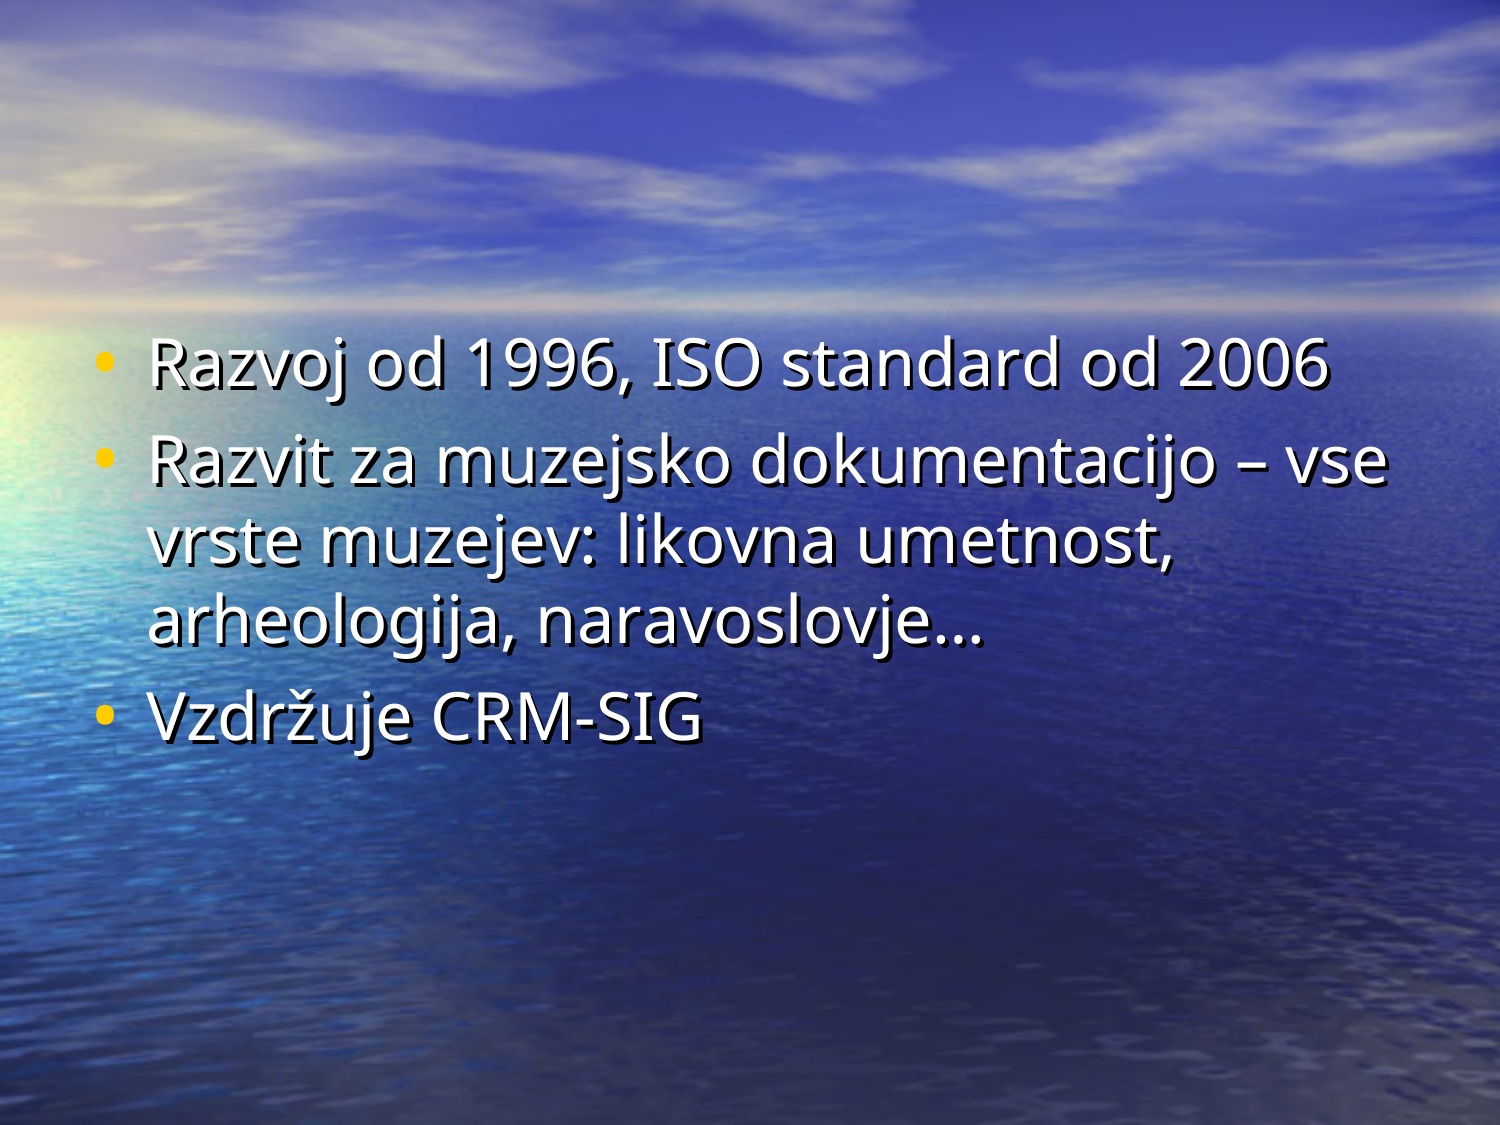

#
Razvoj od 1996, ISO standard od 2006
Razvit za muzejsko dokumentacijo – vse vrste muzejev: likovna umetnost, arheologija, naravoslovje…
Vzdržuje CRM-SIG